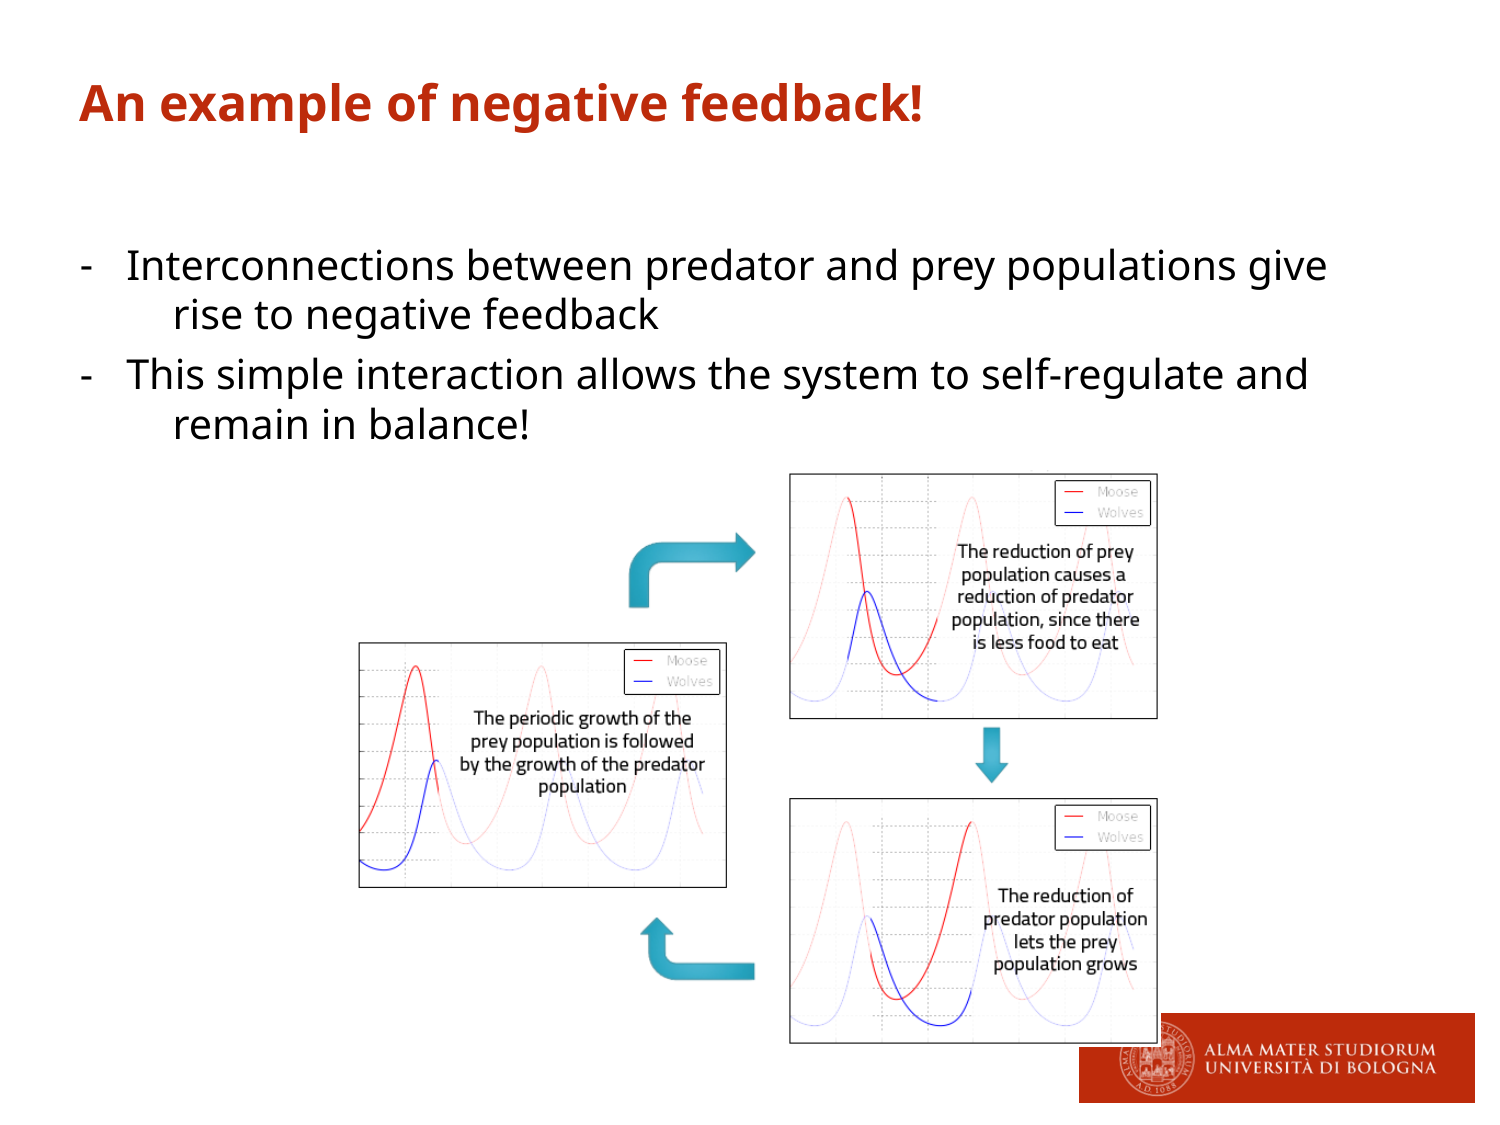

# An example of negative feedback!
Interconnections between predator and prey populations give rise to negative feedback
This simple interaction allows the system to self-regulate and remain in balance!